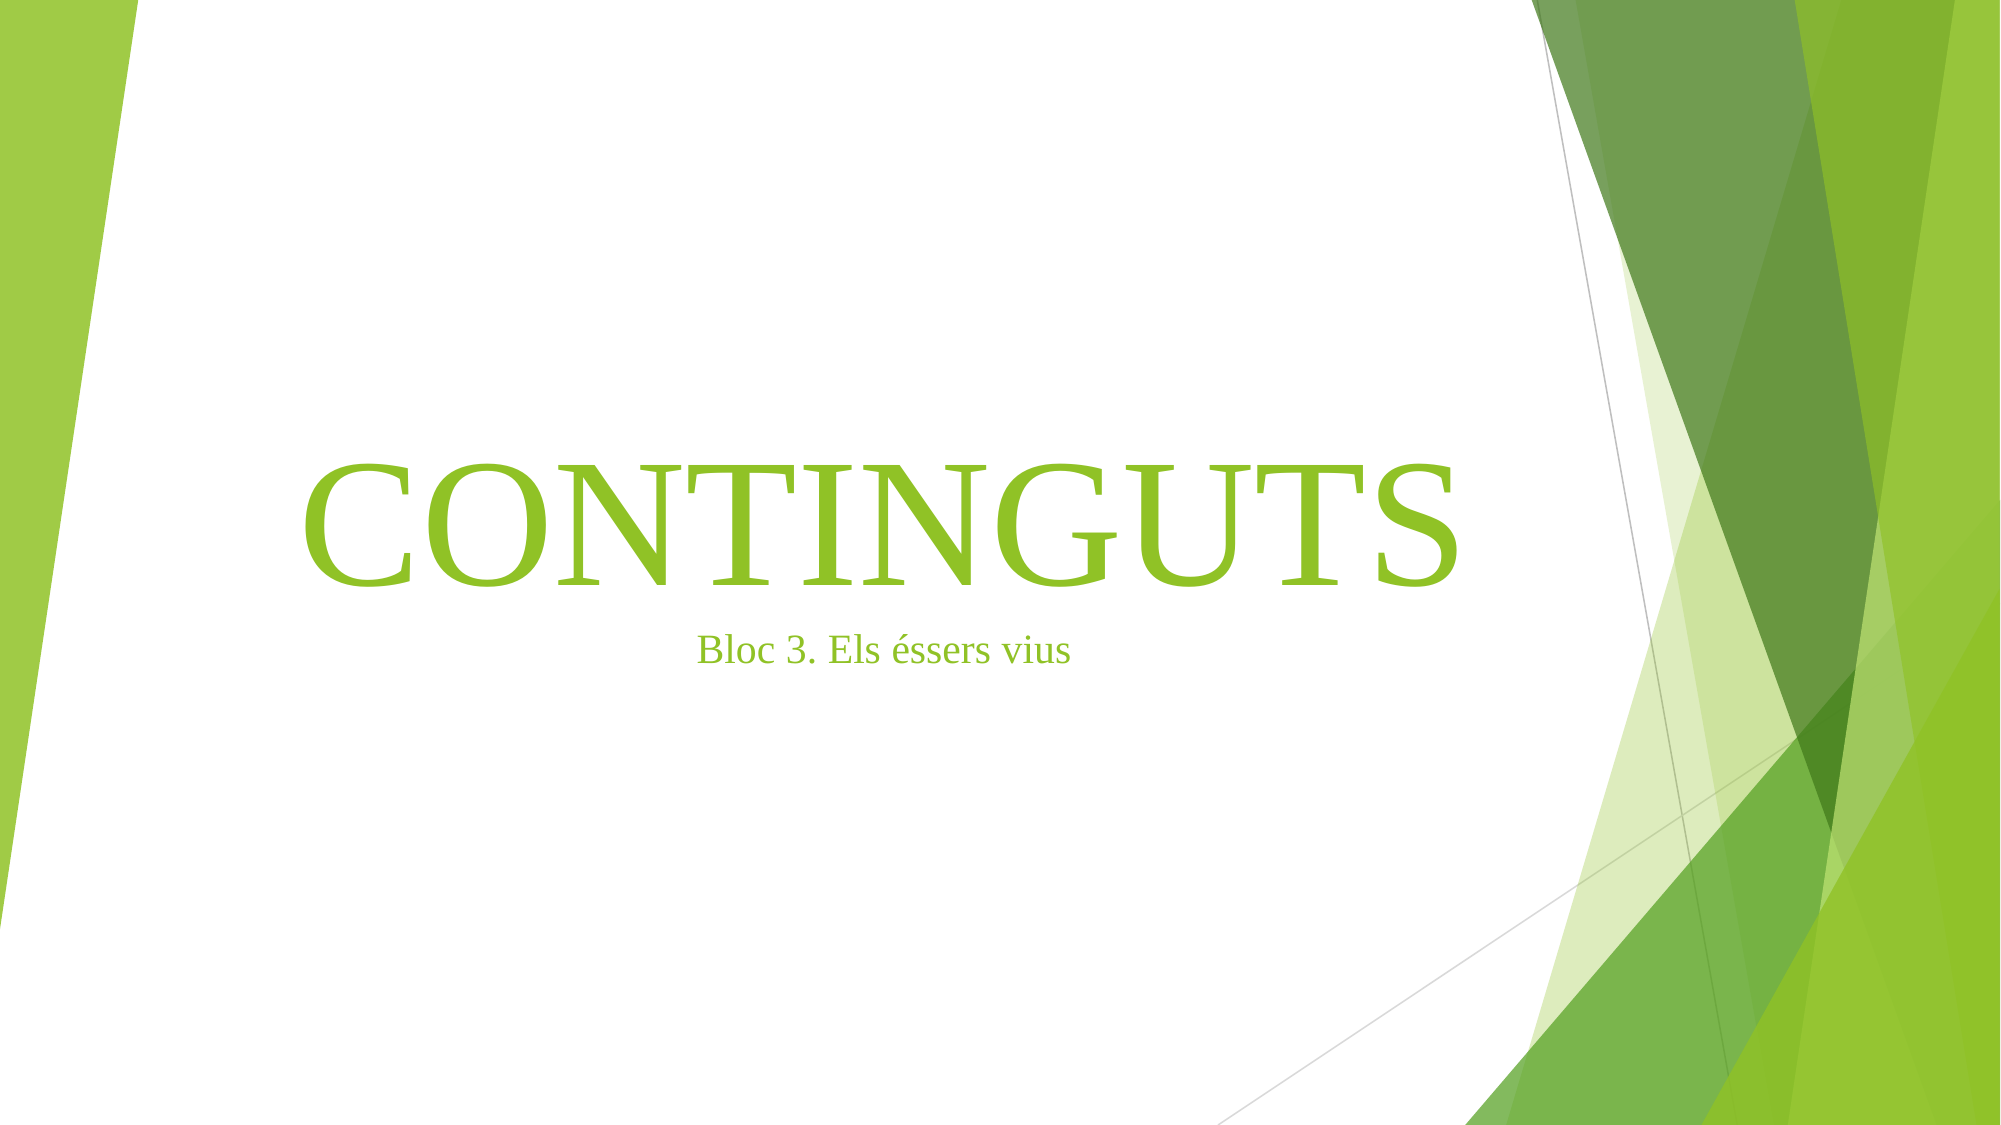

# CONTINGUTS Bloc 3. Els éssers vius